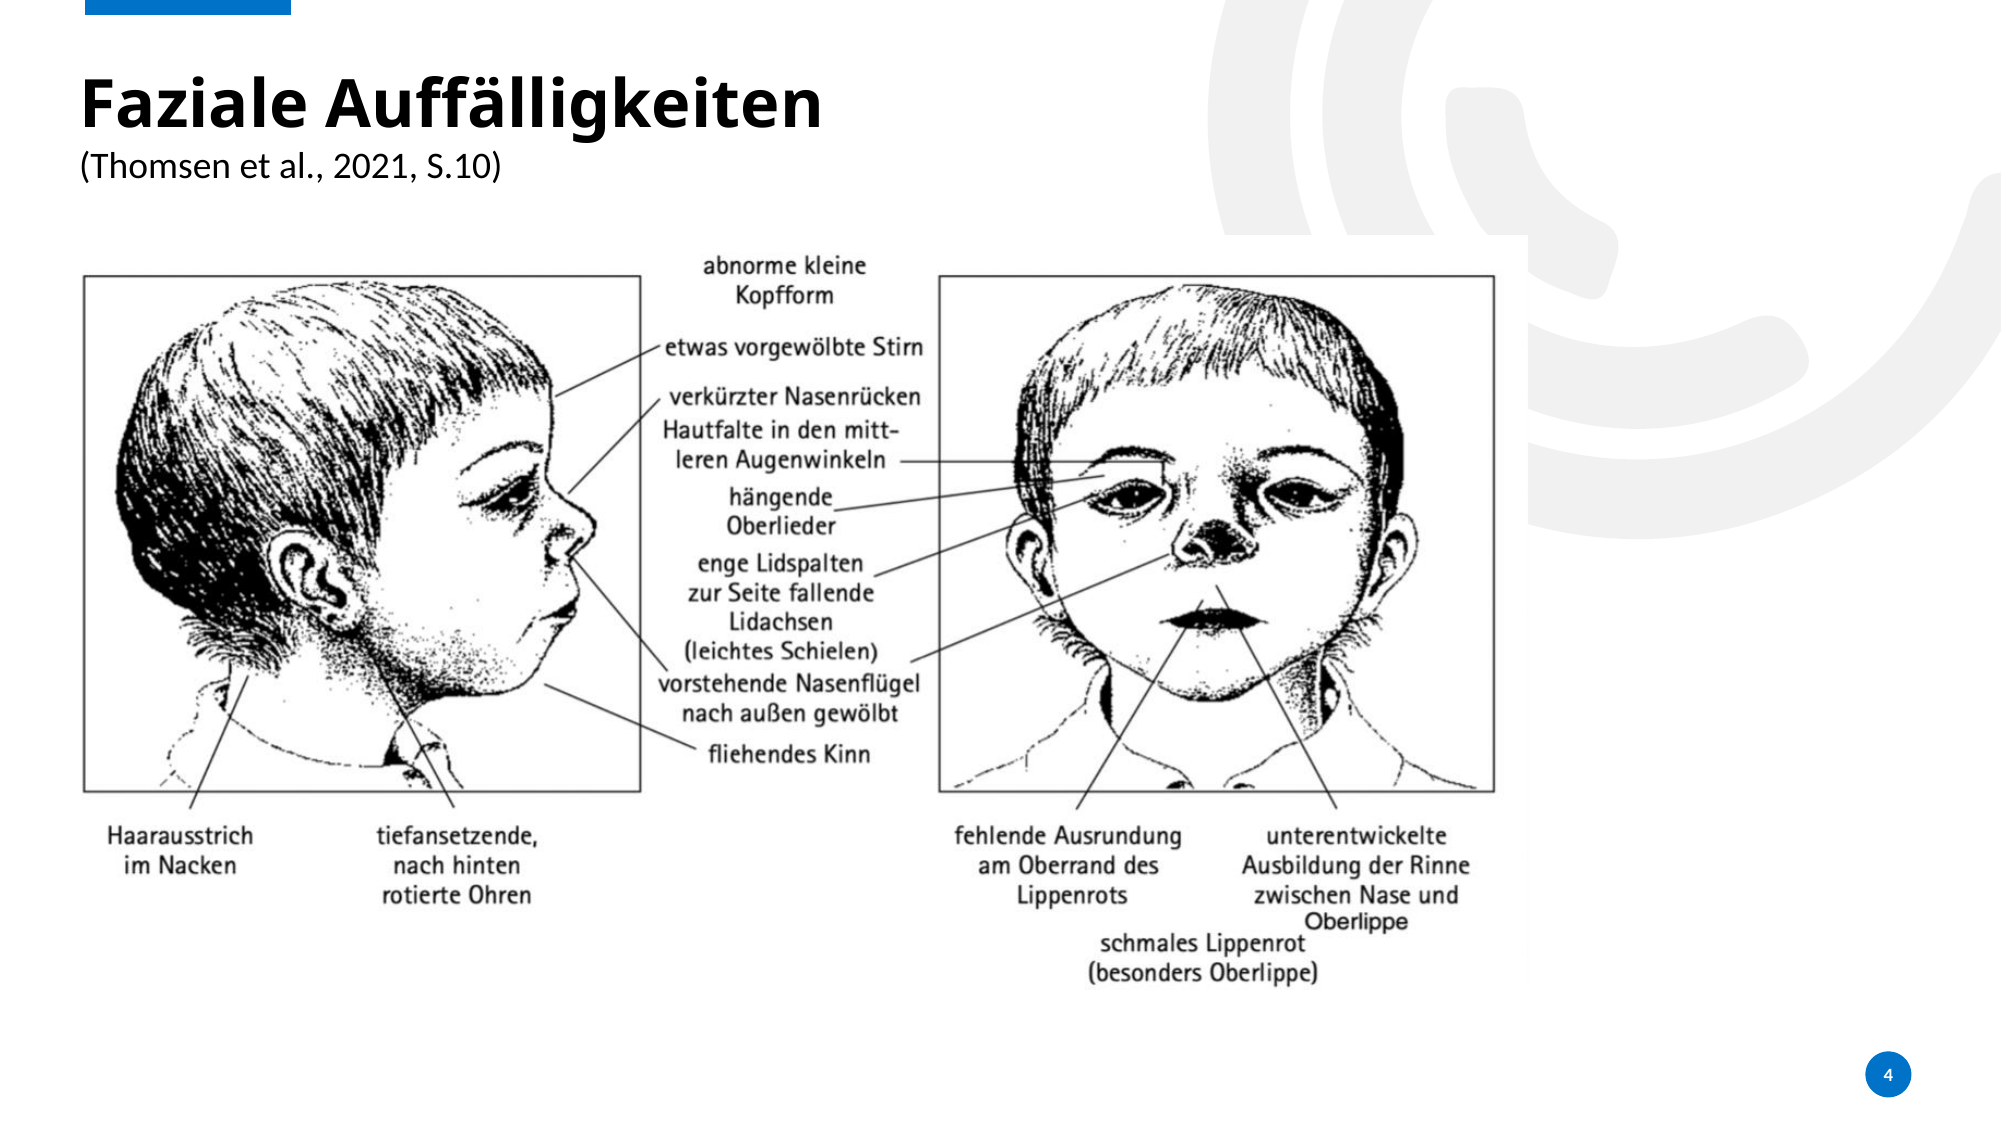

Faziale Auffälligkeiten
(Thomsen et al., 2021, S.10)
4